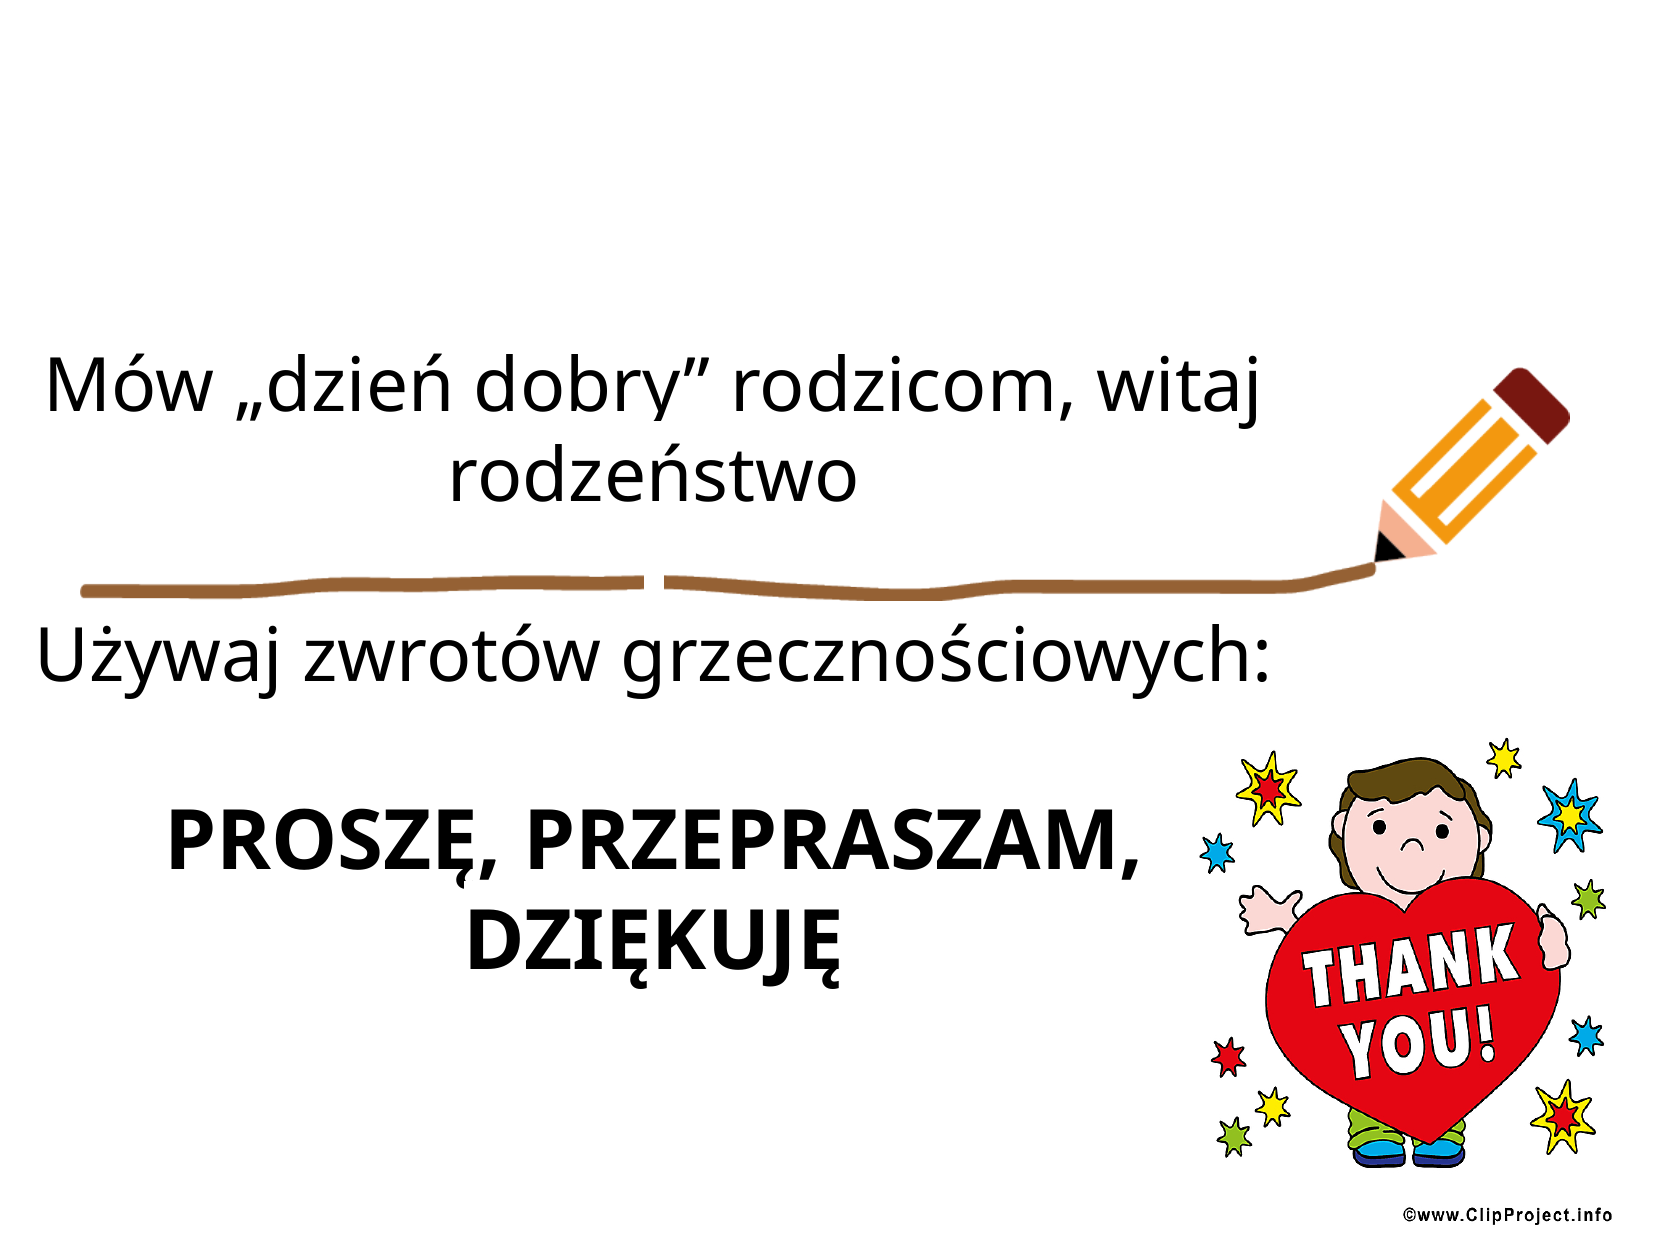

# Mów „dzień dobry” rodzicom, witaj rodzeństwo Używaj zwrotów grzecznościowych: PROSZĘ, PRZEPRASZAM, DZIĘKUJĘ